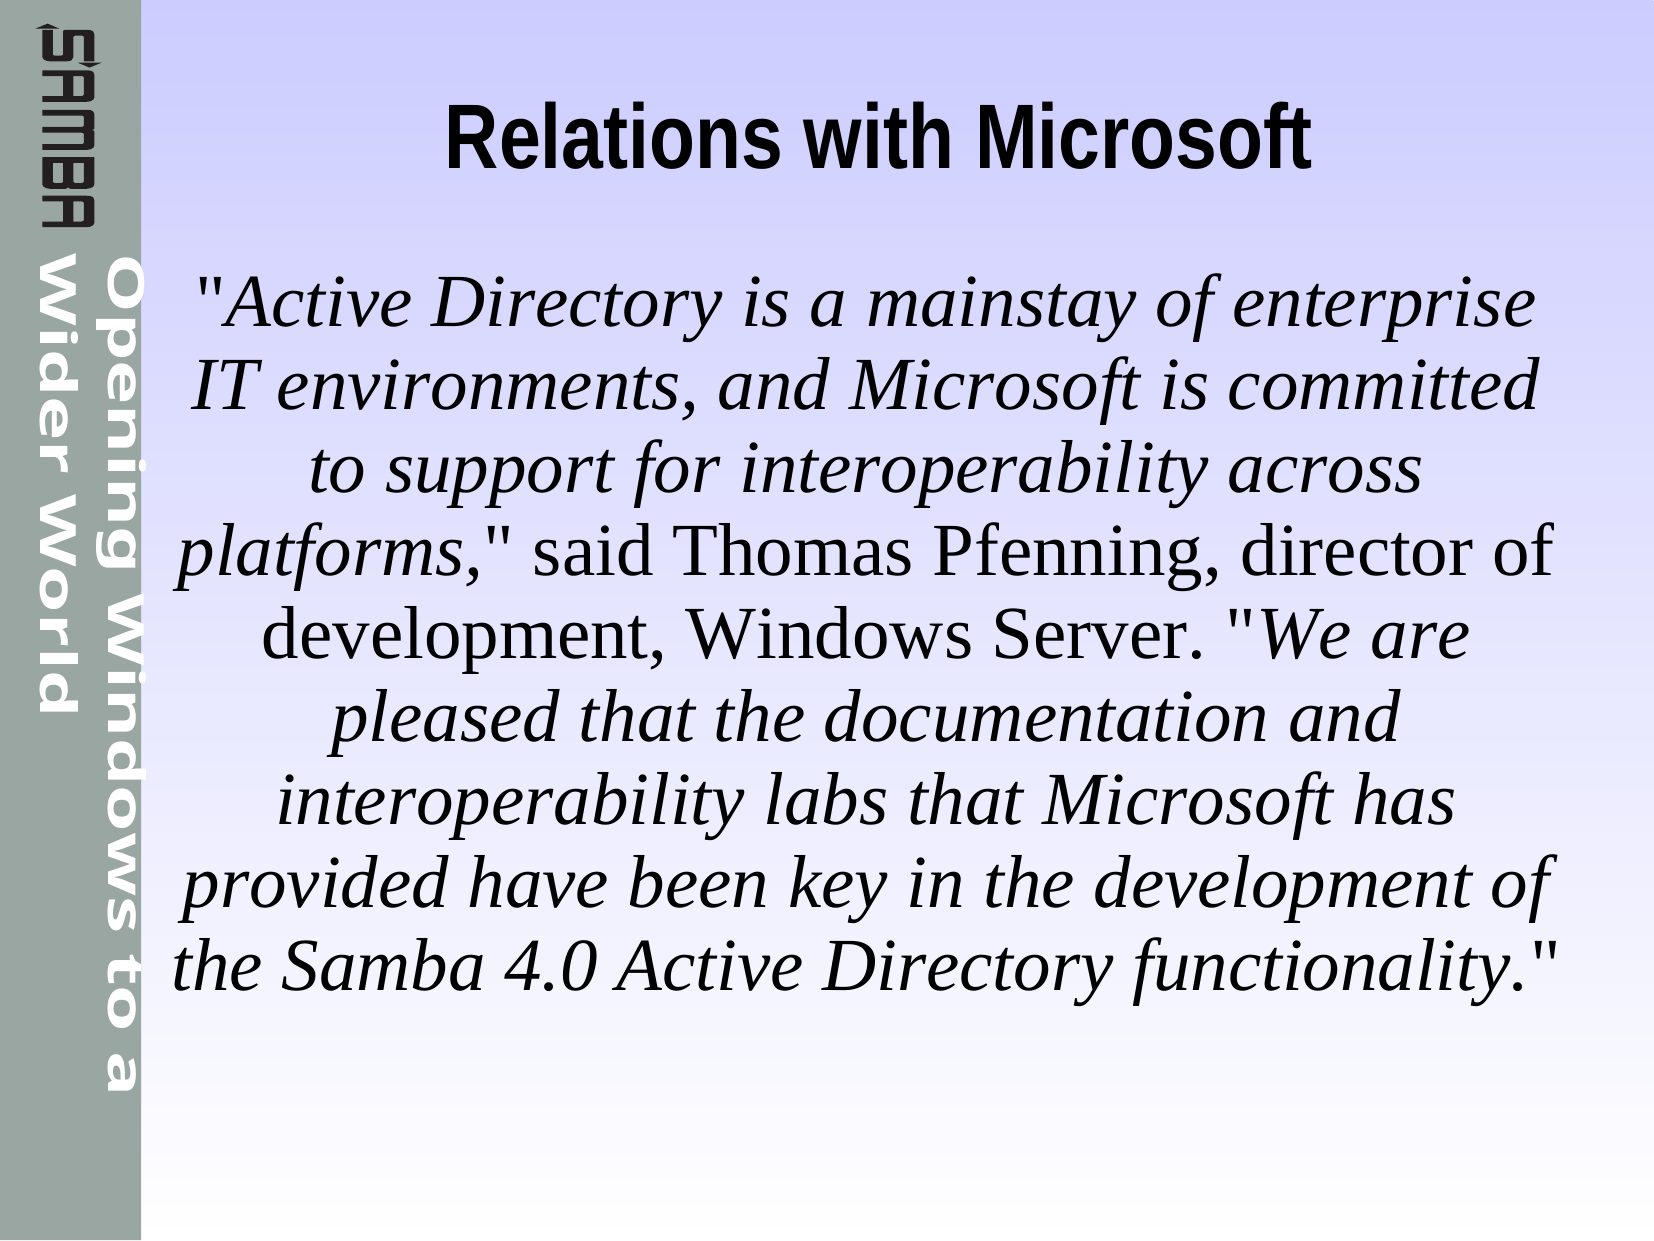

# Relations with Microsoft
"Active Directory is a mainstay of enterprise IT environments, and Microsoft is committed to support for interoperability across platforms," said Thomas Pfenning, director of development, Windows Server. "We are pleased that the documentation and interoperability labs that Microsoft has provided have been key in the development of the Samba 4.0 Active Directory functionality."